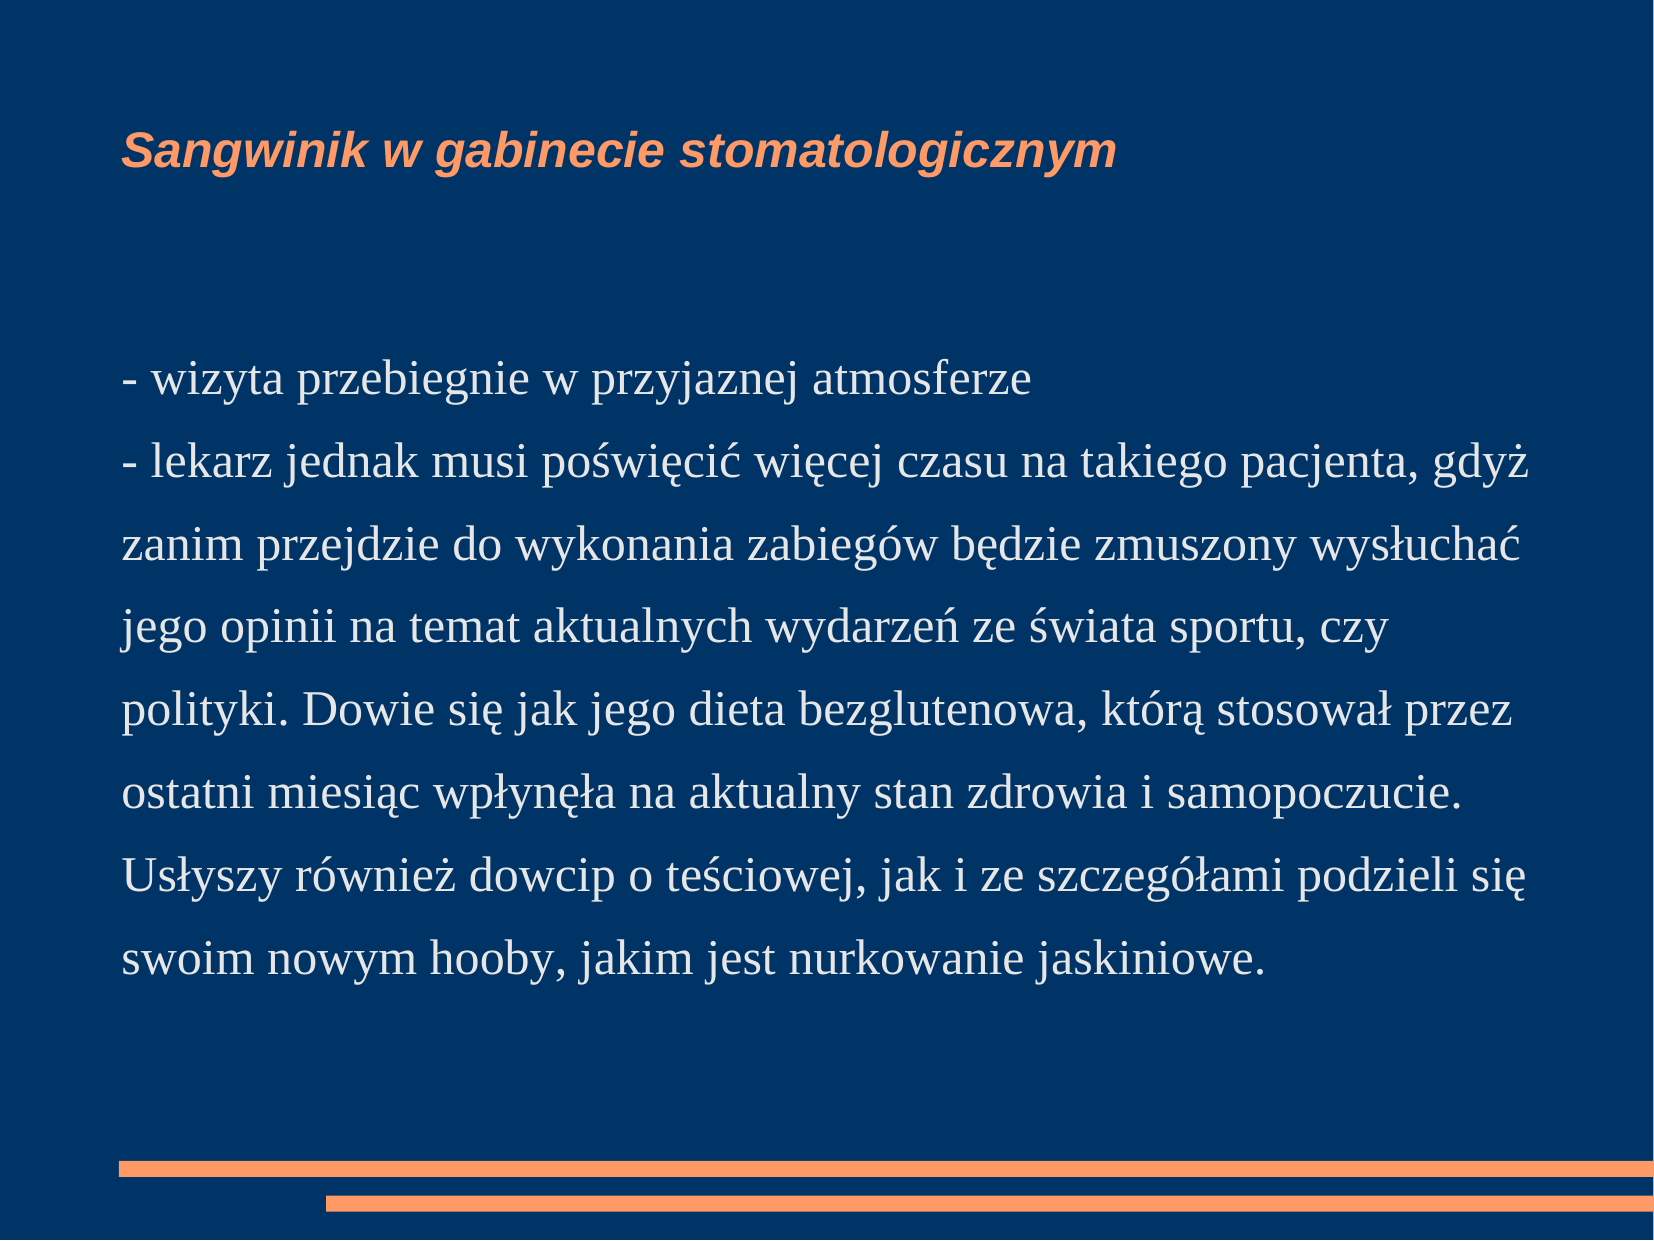

# Sangwinik w gabinecie stomatologicznym
- wizyta przebiegnie w przyjaznej atmosferze
- lekarz jednak musi poświęcić więcej czasu na takiego pacjenta, gdyż zanim przejdzie do wykonania zabiegów będzie zmuszony wysłuchać jego opinii na temat aktualnych wydarzeń ze świata sportu, czy polityki. Dowie się jak jego dieta bezglutenowa, którą stosował przez ostatni miesiąc wpłynęła na aktualny stan zdrowia i samopoczucie. Usłyszy również dowcip o teściowej, jak i ze szczegółami podzieli się swoim nowym hooby, jakim jest nurkowanie jaskiniowe.